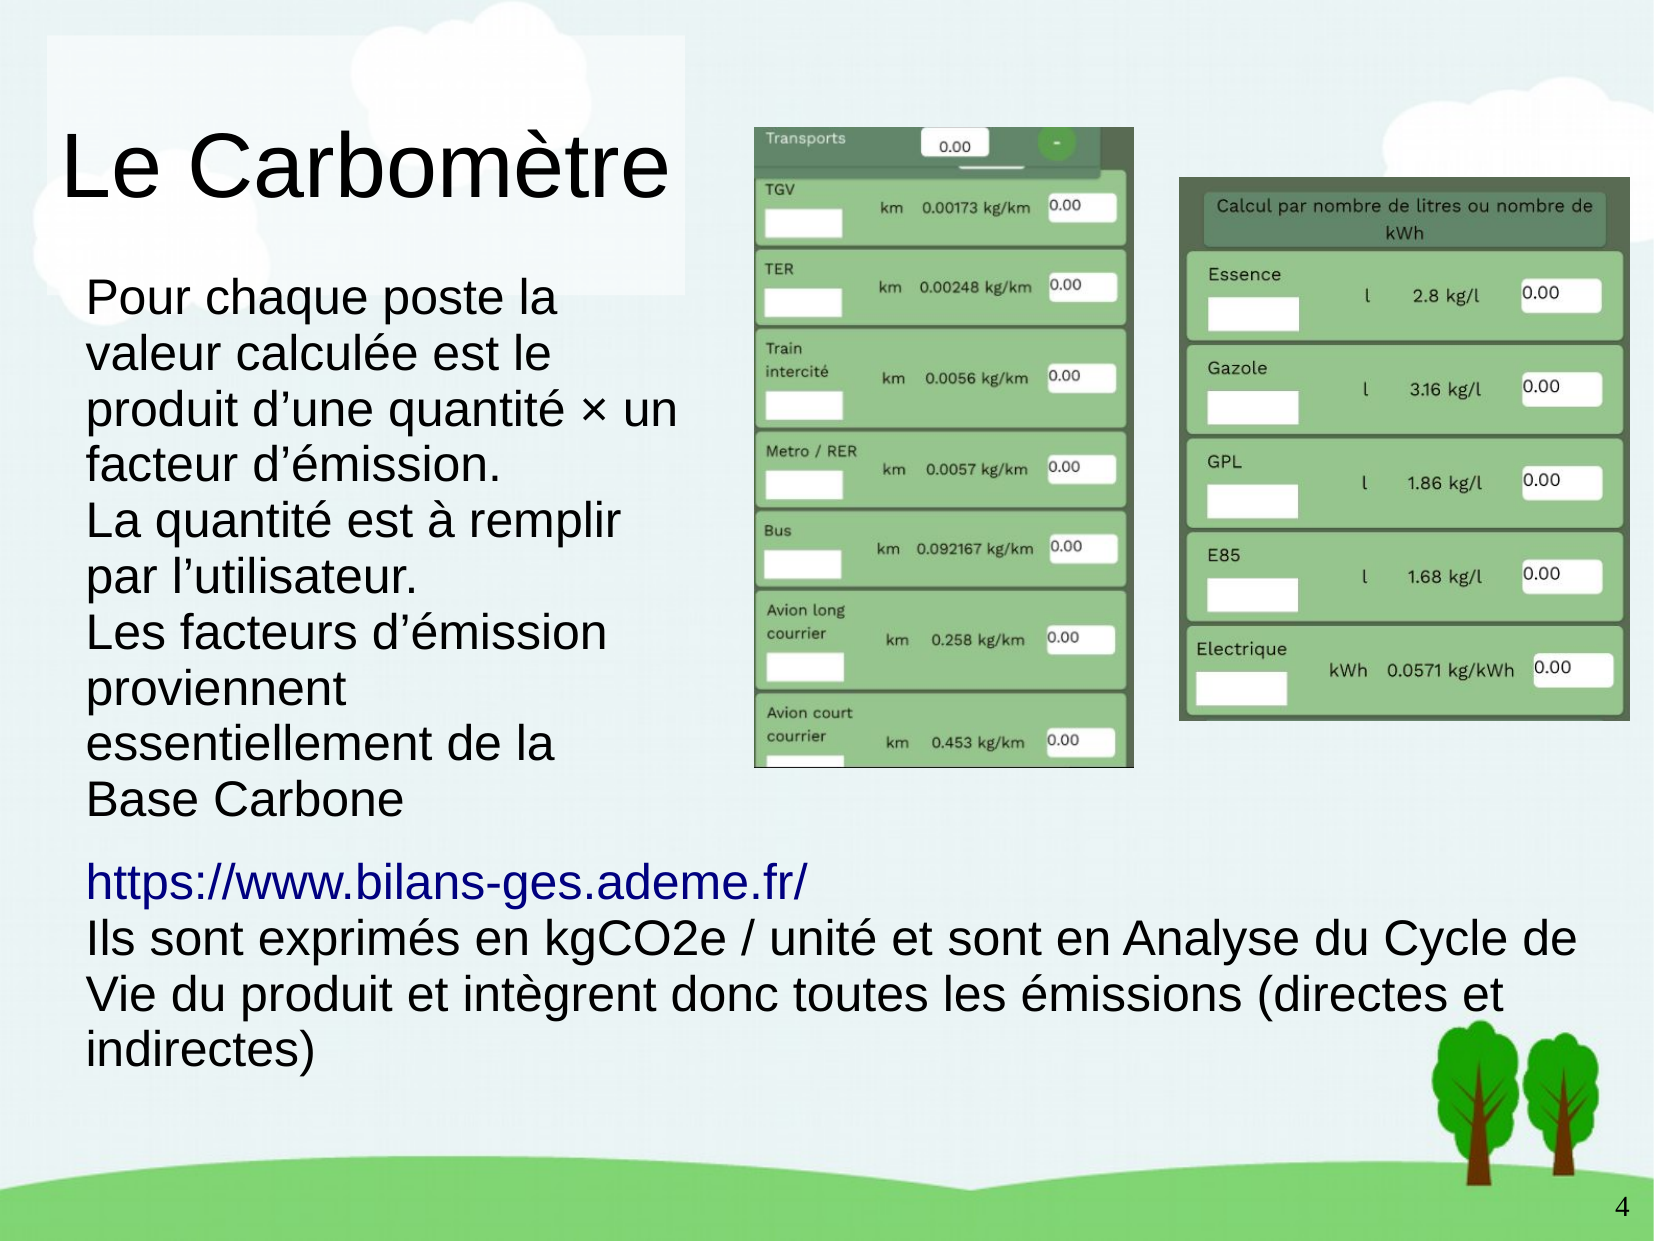

# Le Carbomètre
Pour chaque poste la valeur calculée est le produit d’une quantité × un facteur d’émission.
La quantité est à remplir par l’utilisateur.
Les facteurs d’émission proviennent essentiellement de la Base Carbone
https://www.bilans-ges.ademe.fr/
Ils sont exprimés en kgCO2e / unité et sont en Analyse du Cycle de Vie du produit et intègrent donc toutes les émissions (directes et indirectes)
4